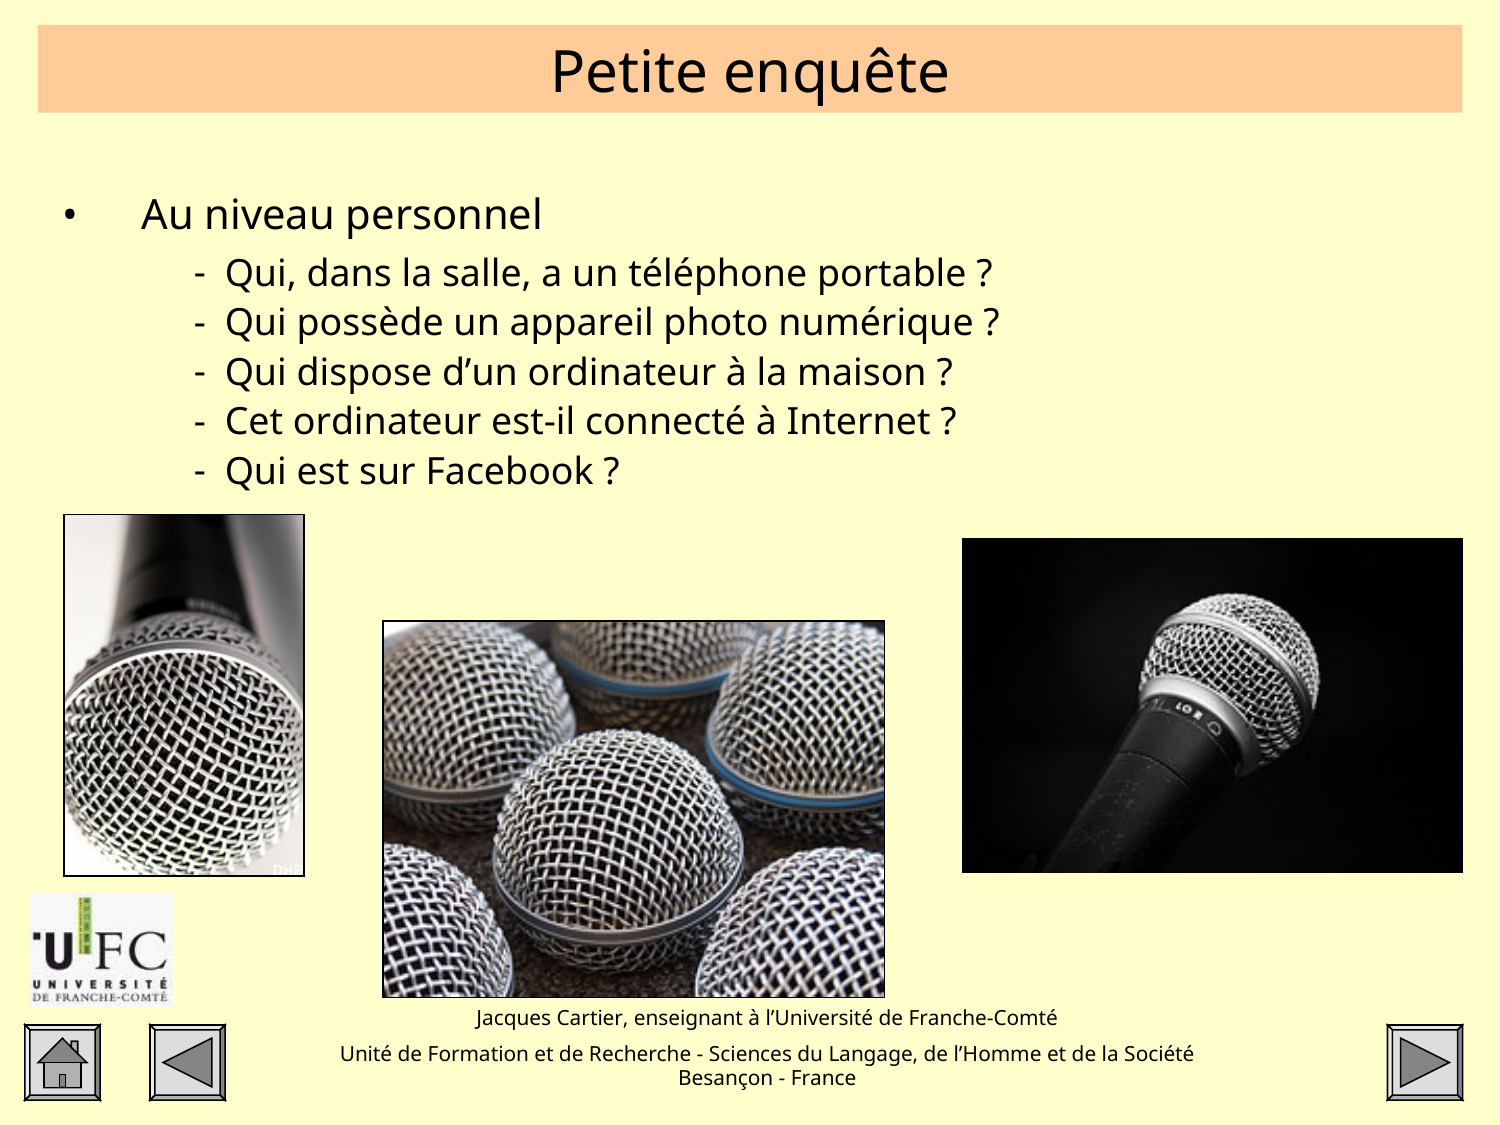

# Petite enquête
Au niveau personnel
Qui, dans la salle, a un téléphone portable ?
Qui possède un appareil photo numérique ?
Qui dispose d’un ordinateur à la maison ?
Cet ordinateur est-il connecté à Internet ?
Qui est sur Facebook ?